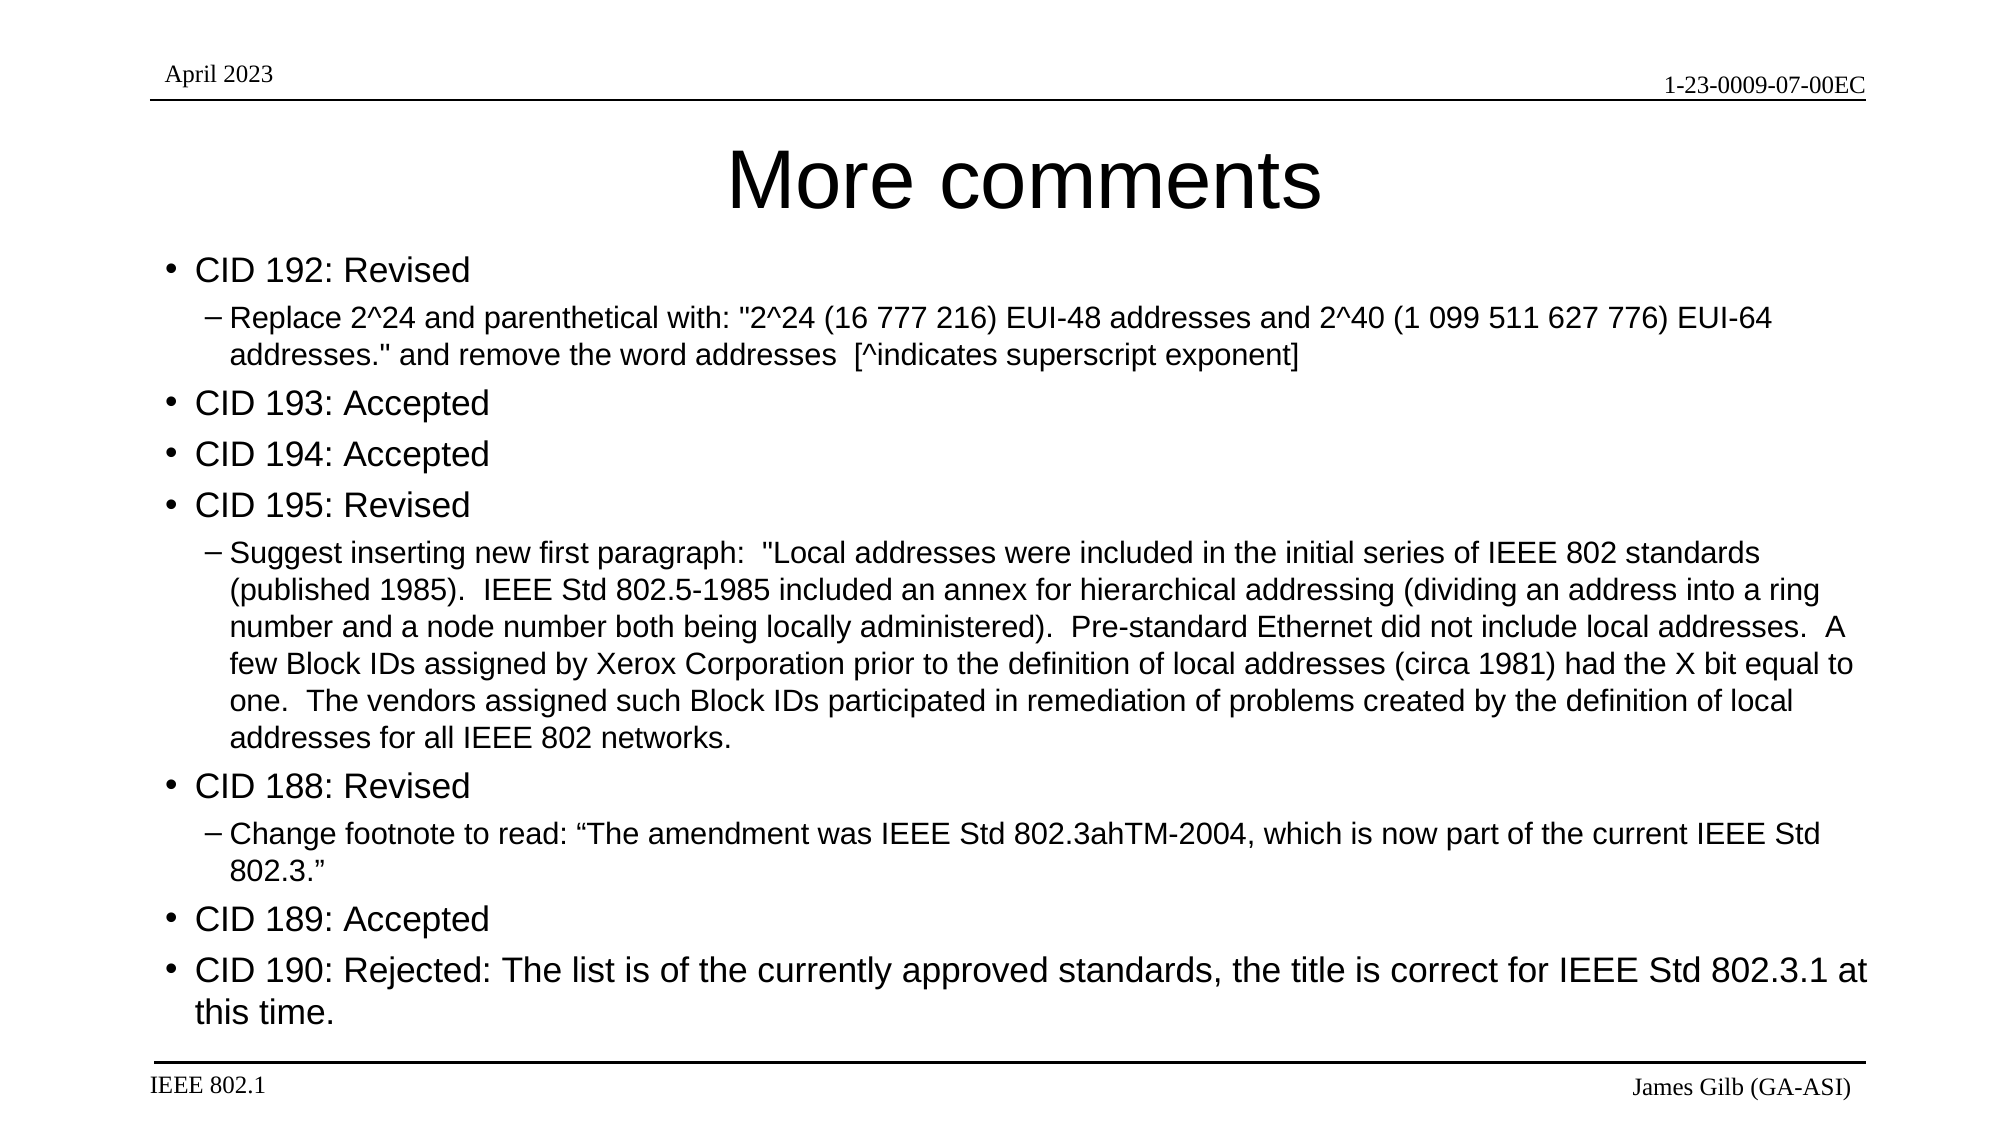

# More comments
CID 192: Revised
Replace 2^24 and parenthetical with: "2^24 (16 777 216) EUI-48 addresses and 2^40 (1 099 511 627 776) EUI-64 addresses." and remove the word addresses [^indicates superscript exponent]
CID 193: Accepted
CID 194: Accepted
CID 195: Revised
Suggest inserting new first paragraph: "Local addresses were included in the initial series of IEEE 802 standards (published 1985). IEEE Std 802.5-1985 included an annex for hierarchical addressing (dividing an address into a ring number and a node number both being locally administered). Pre-standard Ethernet did not include local addresses. A few Block IDs assigned by Xerox Corporation prior to the definition of local addresses (circa 1981) had the X bit equal to one. The vendors assigned such Block IDs participated in remediation of problems created by the definition of local addresses for all IEEE 802 networks.
CID 188: Revised
Change footnote to read: “The amendment was IEEE Std 802.3ahTM-2004, which is now part of the current IEEE Std 802.3.”
CID 189: Accepted
CID 190: Rejected: The list is of the currently approved standards, the title is correct for IEEE Std 802.3.1 at this time.